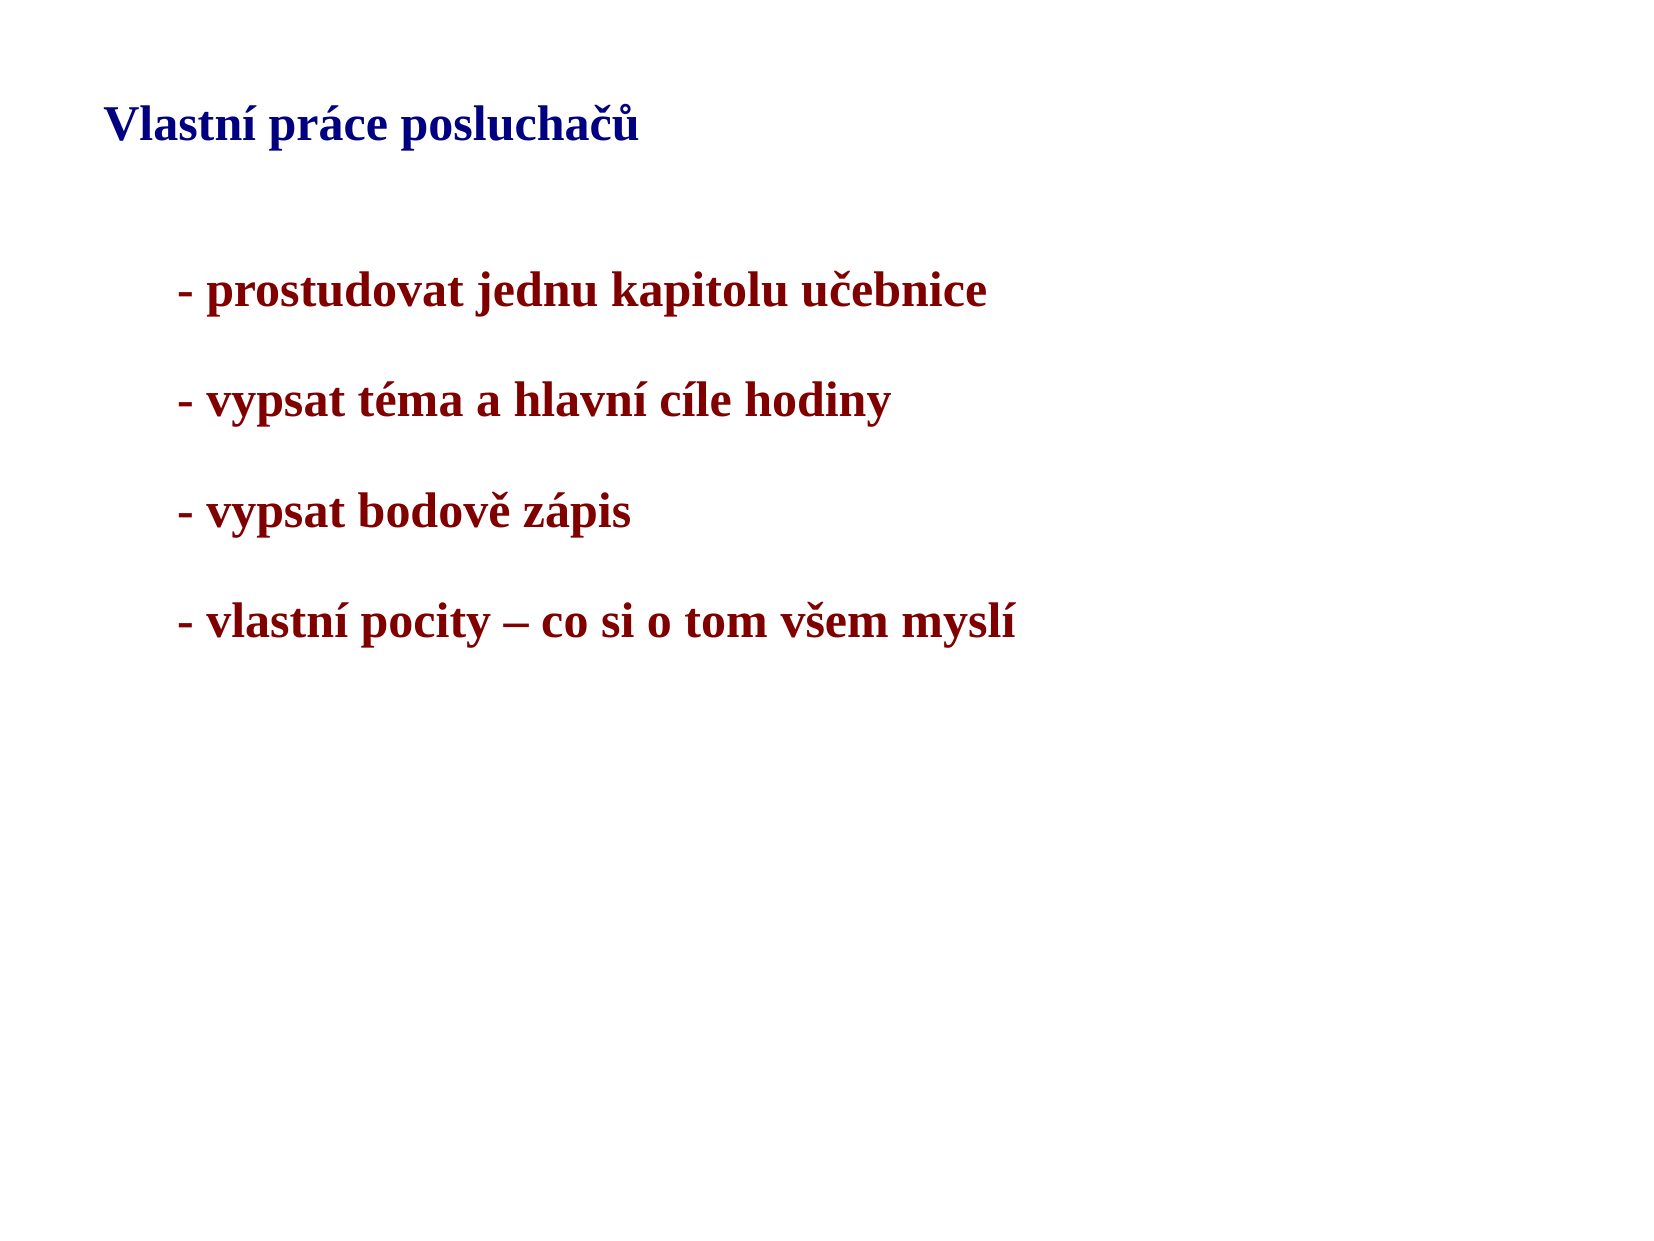

Vlastní práce posluchačů
	- prostudovat jednu kapitolu učebnice
	- vypsat téma a hlavní cíle hodiny
	- vypsat bodově zápis
	- vlastní pocity – co si o tom všem myslí